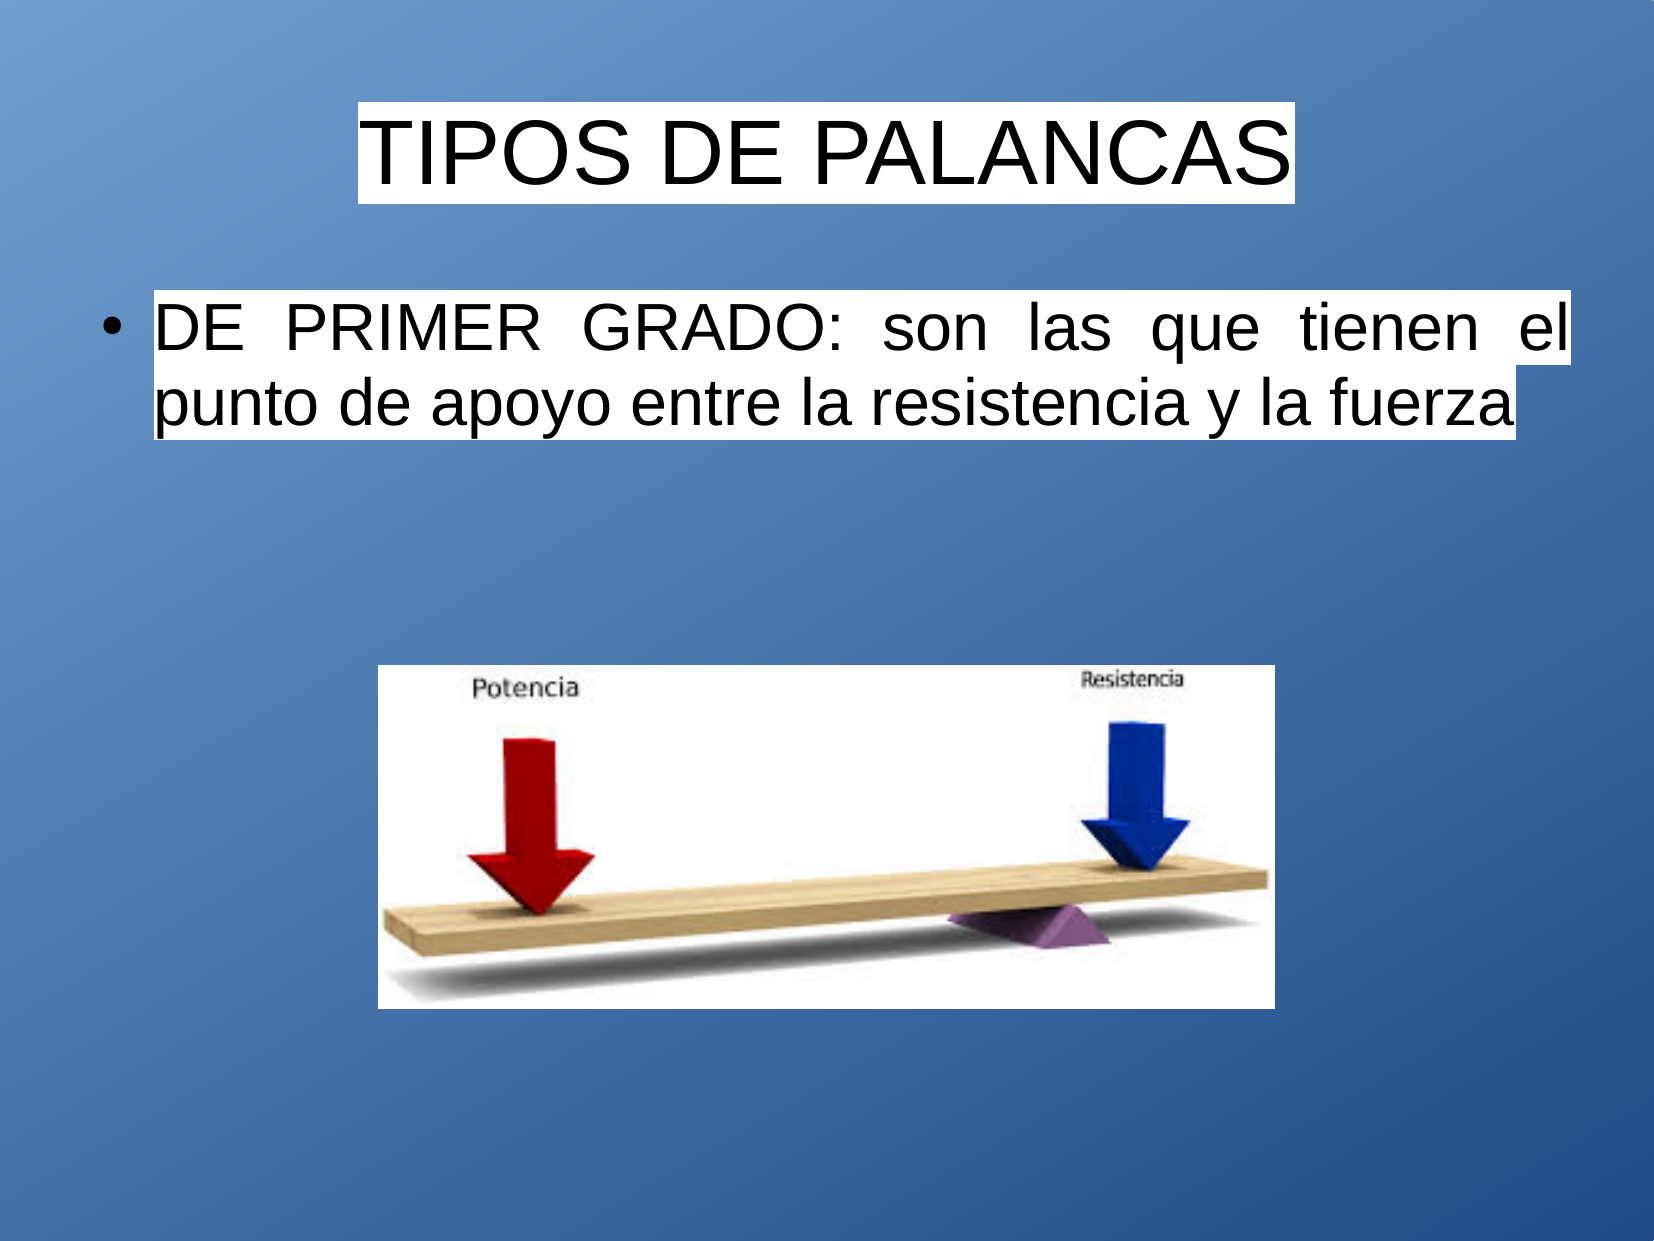

# TIPOS DE PALANCAS
DE PRIMER GRADO: son las que tienen el punto de apoyo entre la resistencia y la fuerza